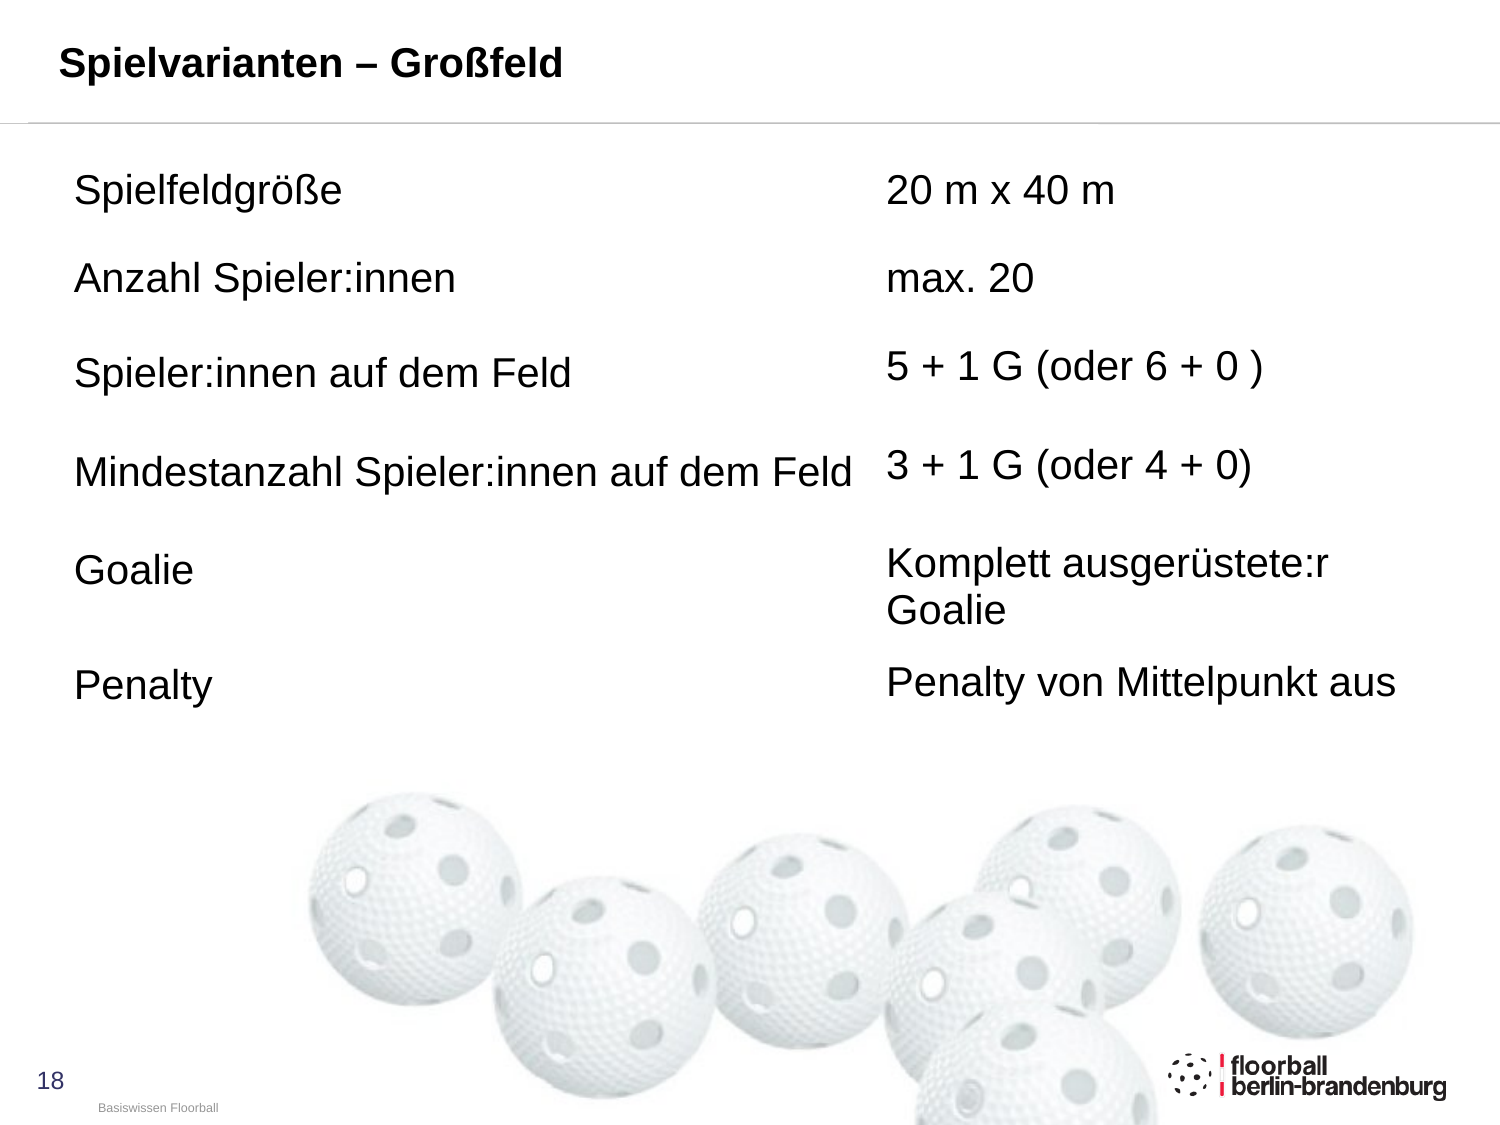

Spielvarianten – Großfeld
| Spielfeldgröße | 20 m x 40 m |
| --- | --- |
| Anzahl Spieler:innen | max. 20 |
| Spieler:innen auf dem Feld | 5 + 1 G (oder 6 + 0 ) |
| Mindestanzahl Spieler:innen auf dem Feld | 3 + 1 G (oder 4 + 0) |
| Goalie | Komplett ausgerüstete:r Goalie |
| Penalty | Penalty von Mittelpunkt aus |